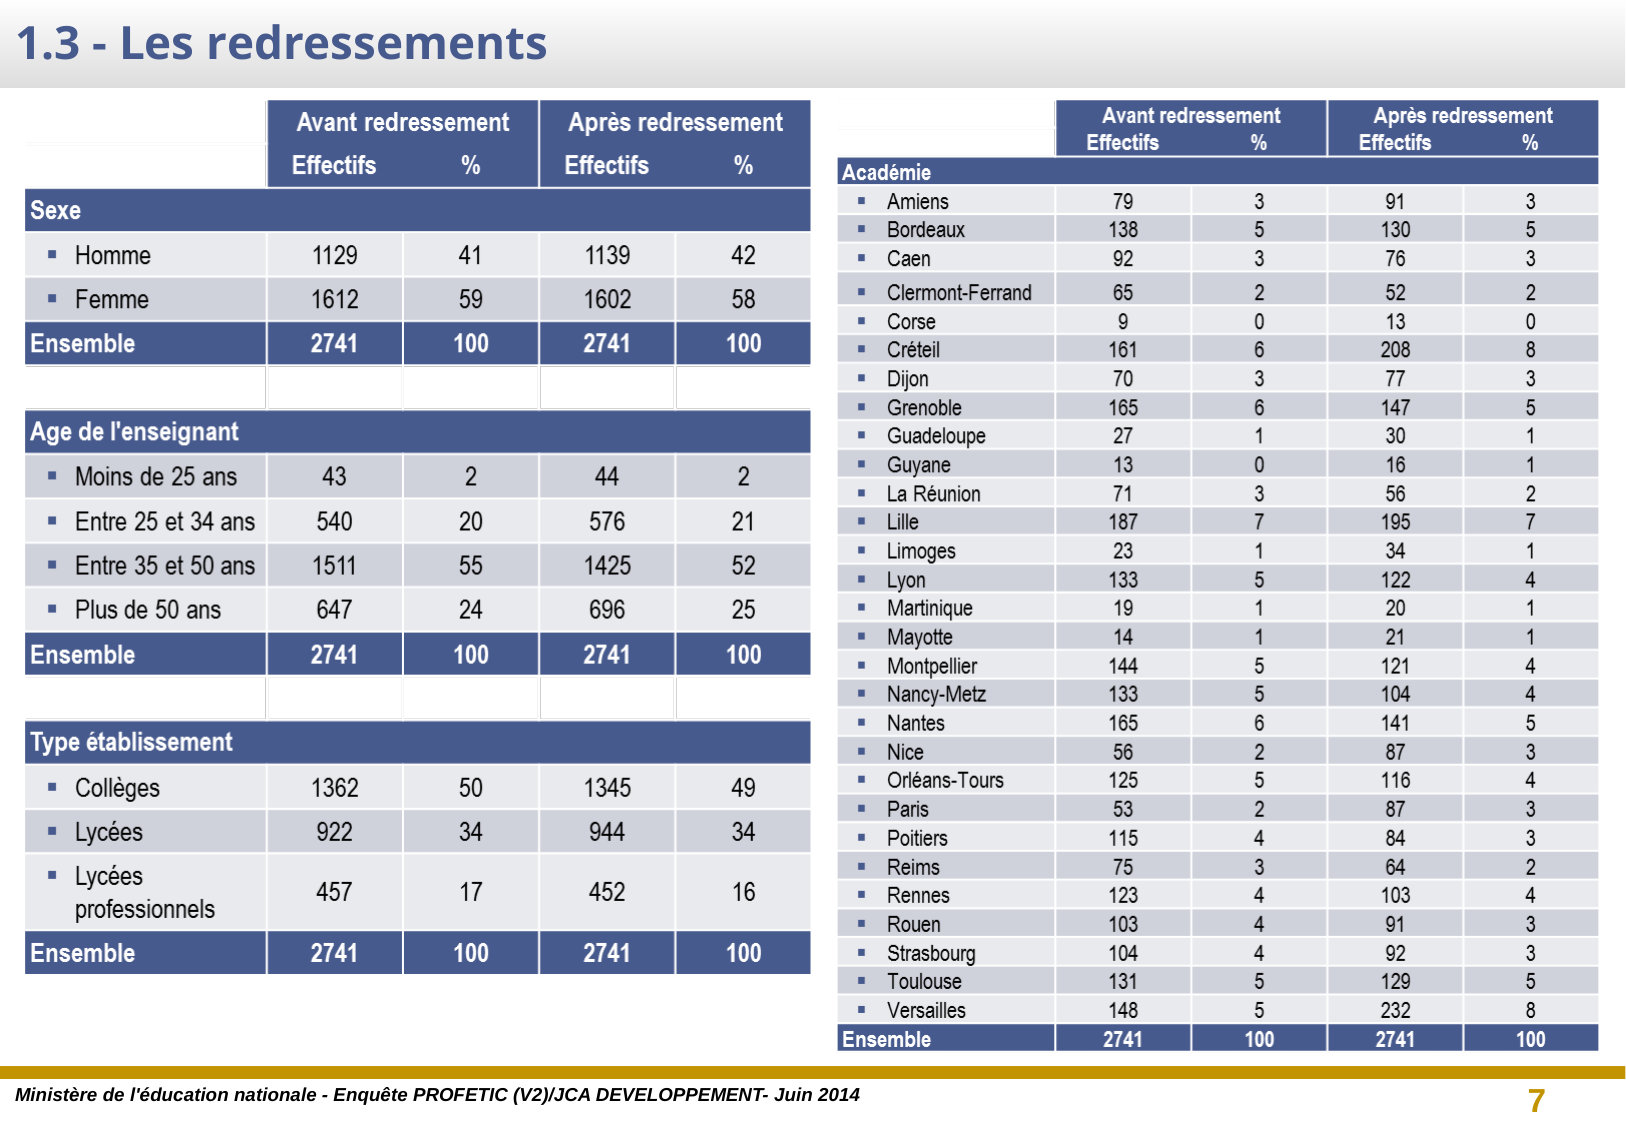

# 1.3 - Les redressements
4
Ministère de l'éducation nationale - Enquête PROFETIC (V2)/JCA DEVELOPPEMENT- Juin 2014